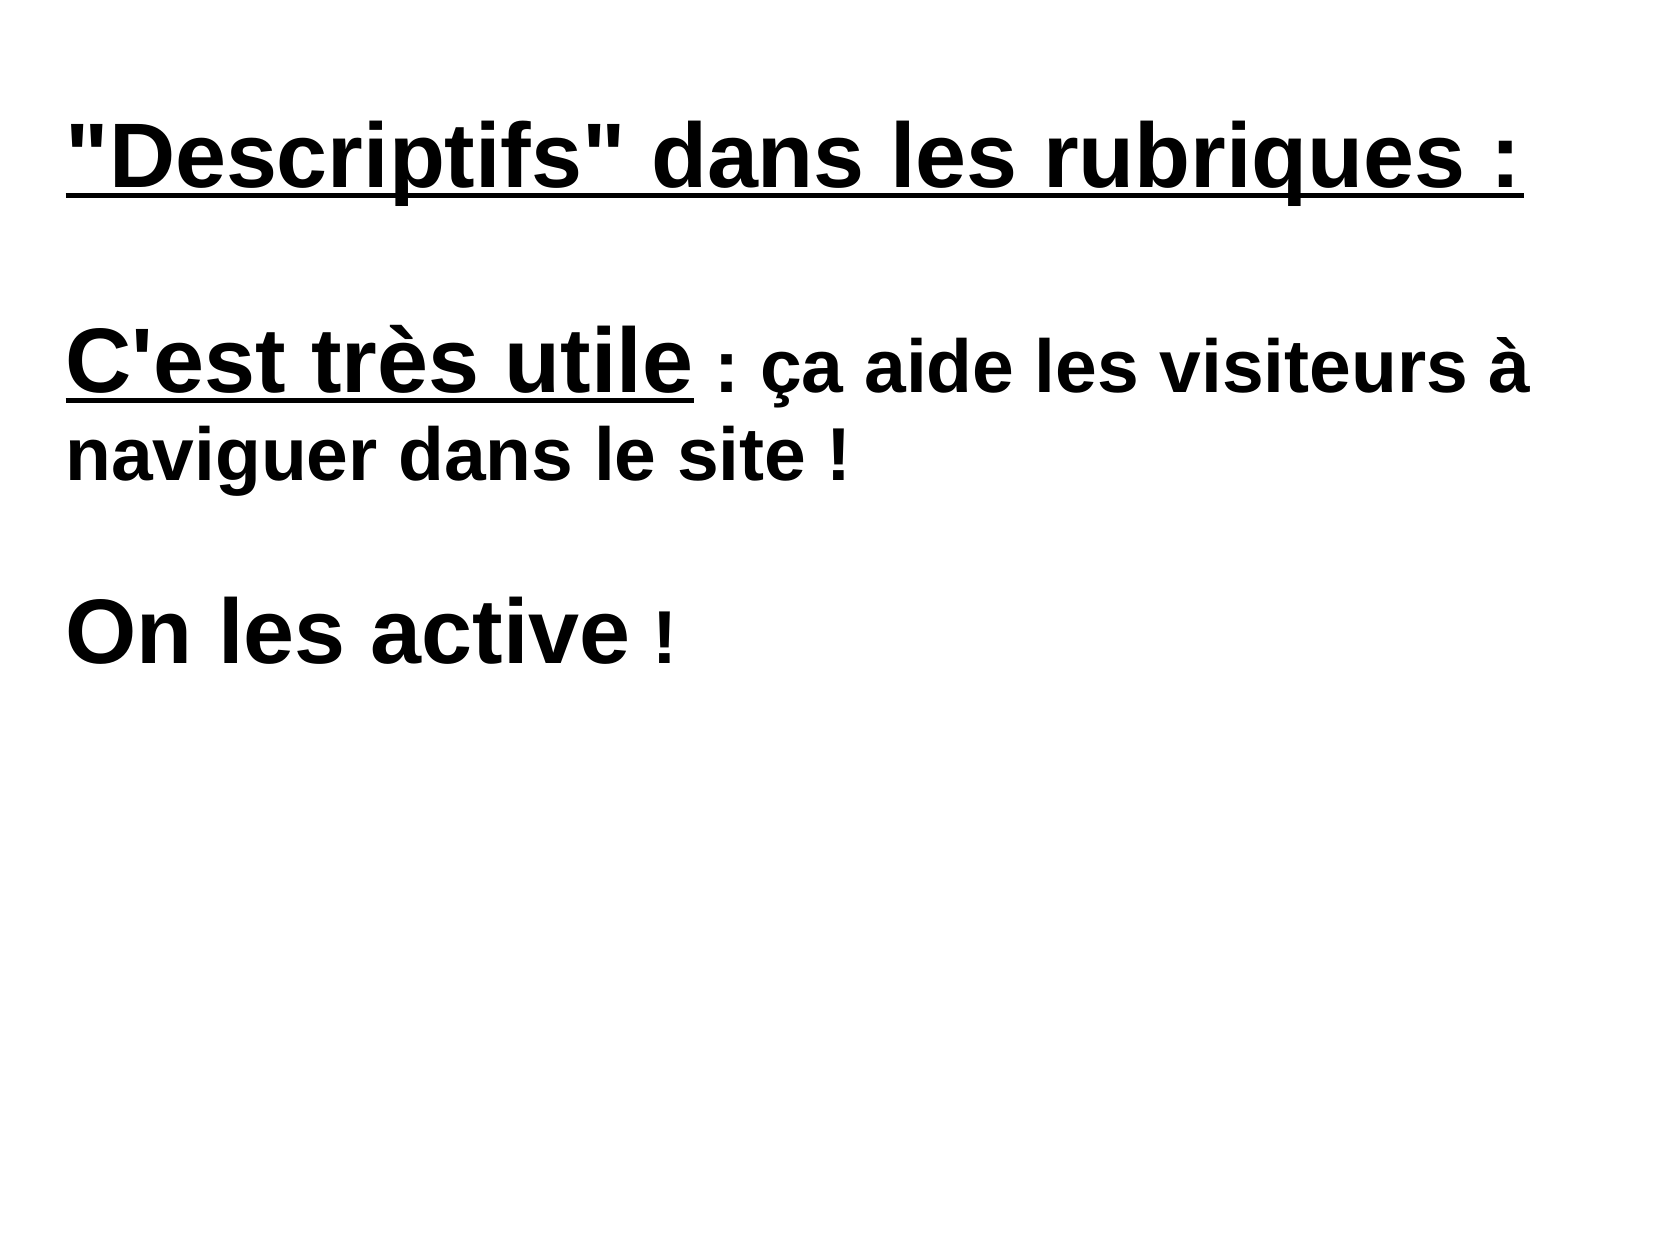

"Descriptifs" dans les rubriques :
C'est très utile : ça aide les visiteurs à naviguer dans le site !
On les active !